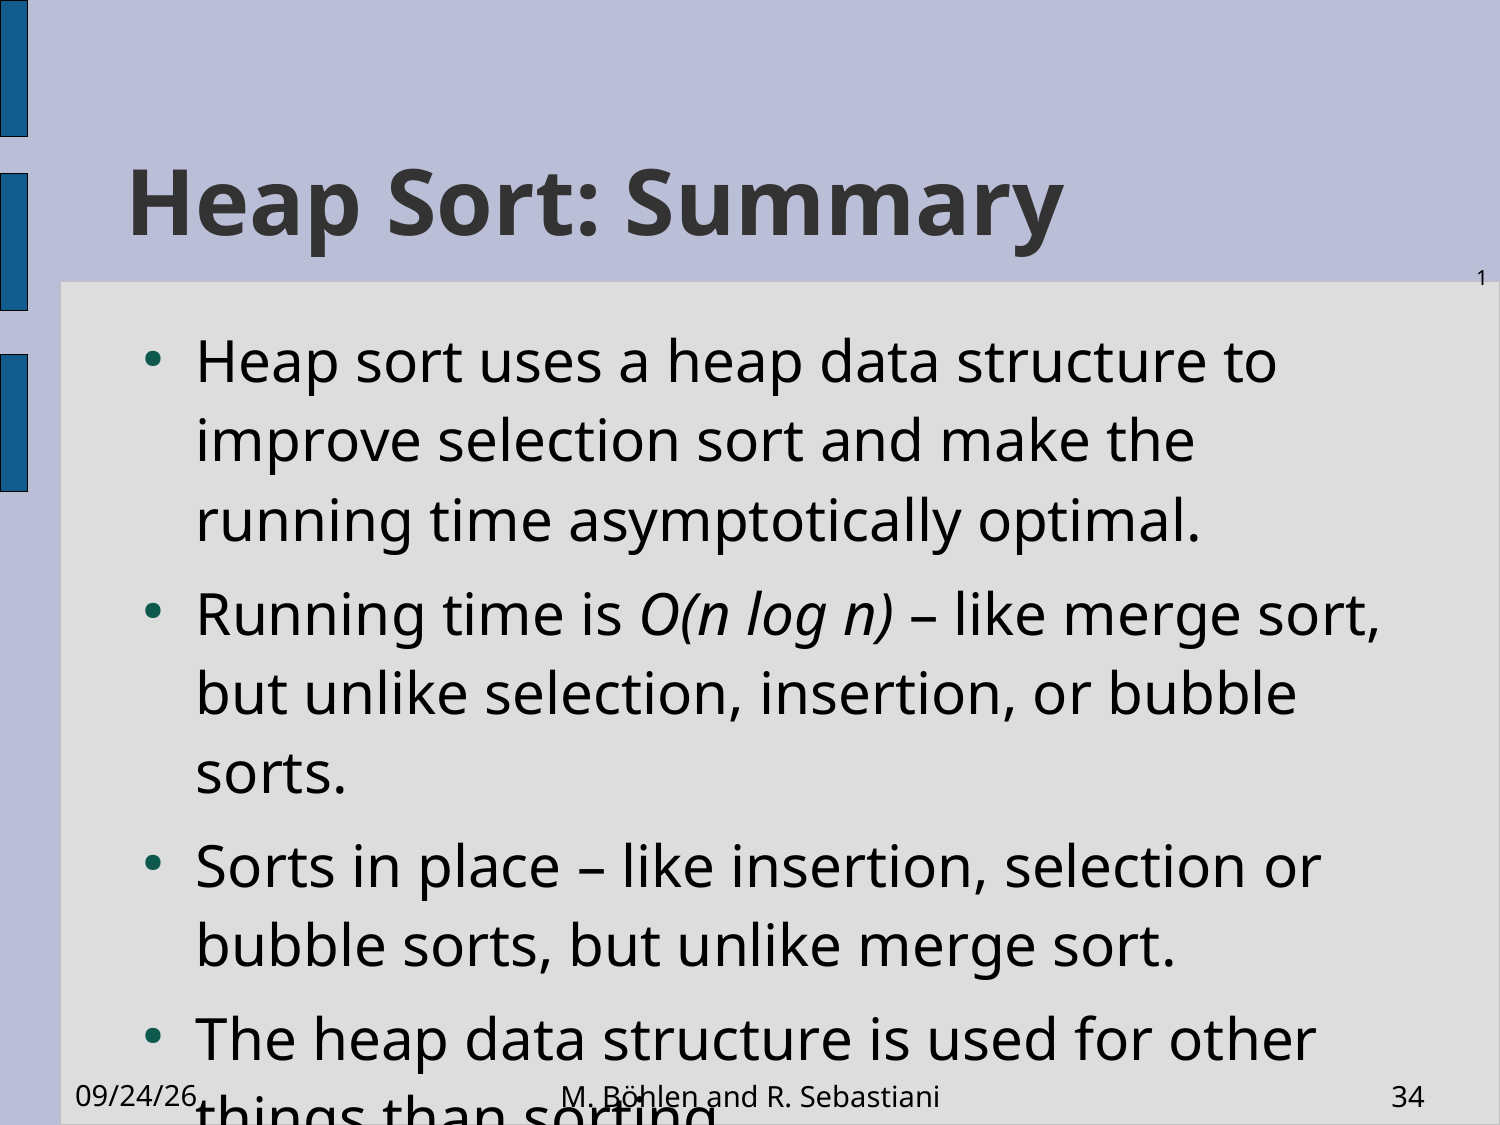

# Heap Sort: Summary
1
Heap sort uses a heap data structure to improve selection sort and make the running time asymptotically optimal.
Running time is O(n log n) – like merge sort, but unlike selection, insertion, or bubble sorts.
Sorts in place – like insertion, selection or bubble sorts, but unlike merge sort.
The heap data structure is used for other things than sorting.
M. Böhlen and R. Sebastiani
34